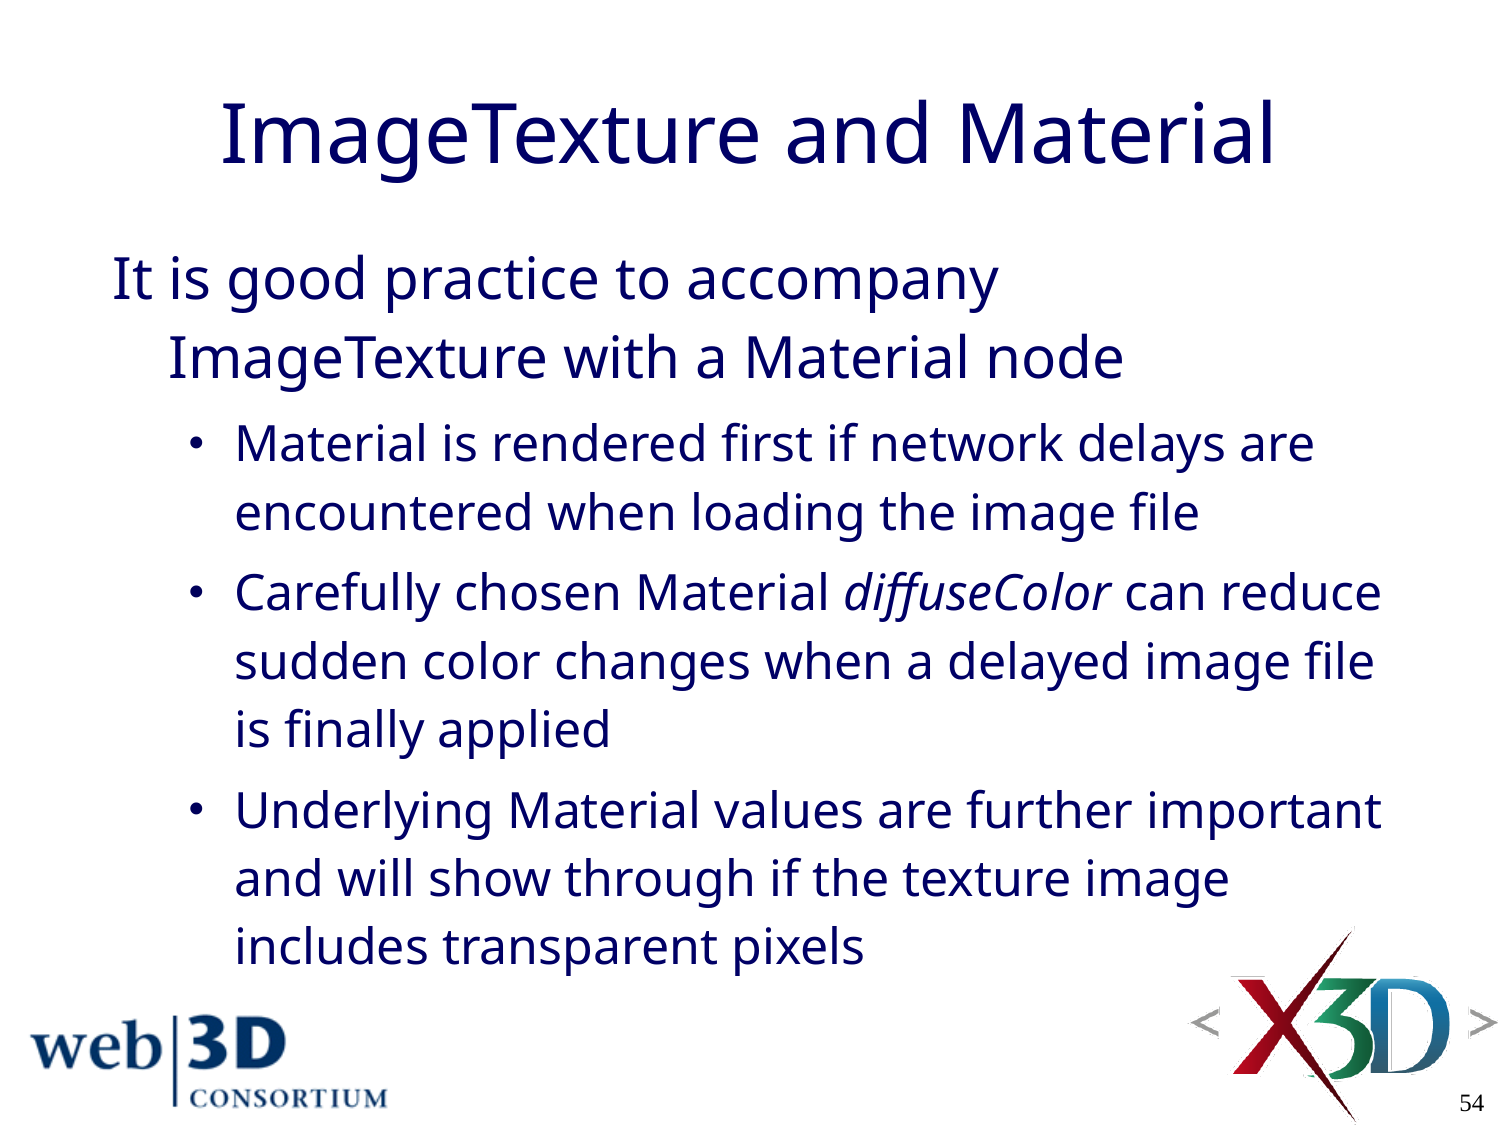

# ImageTexture and Material
It is good practice to accompany ImageTexture with a Material node
Material is rendered first if network delays are encountered when loading the image file
Carefully chosen Material diffuseColor can reduce sudden color changes when a delayed image file is finally applied
Underlying Material values are further important and will show through if the texture image includes transparent pixels